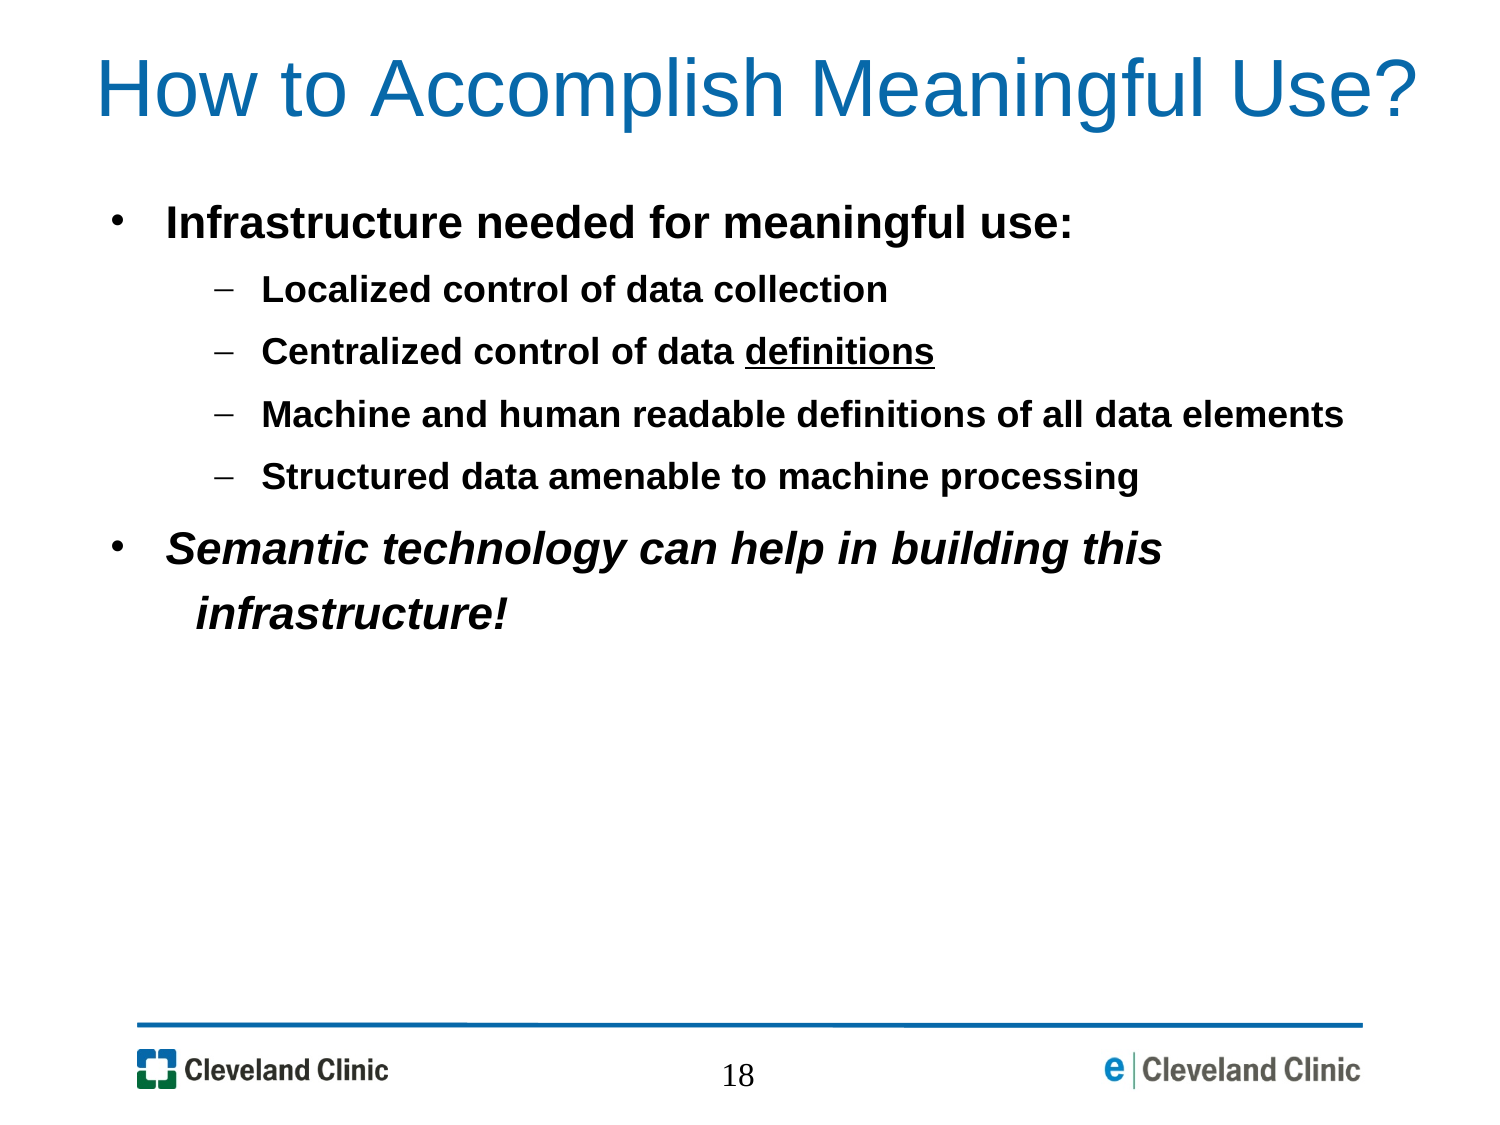

# How to Accomplish Meaningful Use?
Infrastructure needed for meaningful use:
Localized control of data collection
Centralized control of data definitions
Machine and human readable definitions of all data elements
Structured data amenable to machine processing
Semantic technology can help in building this infrastructure!
18